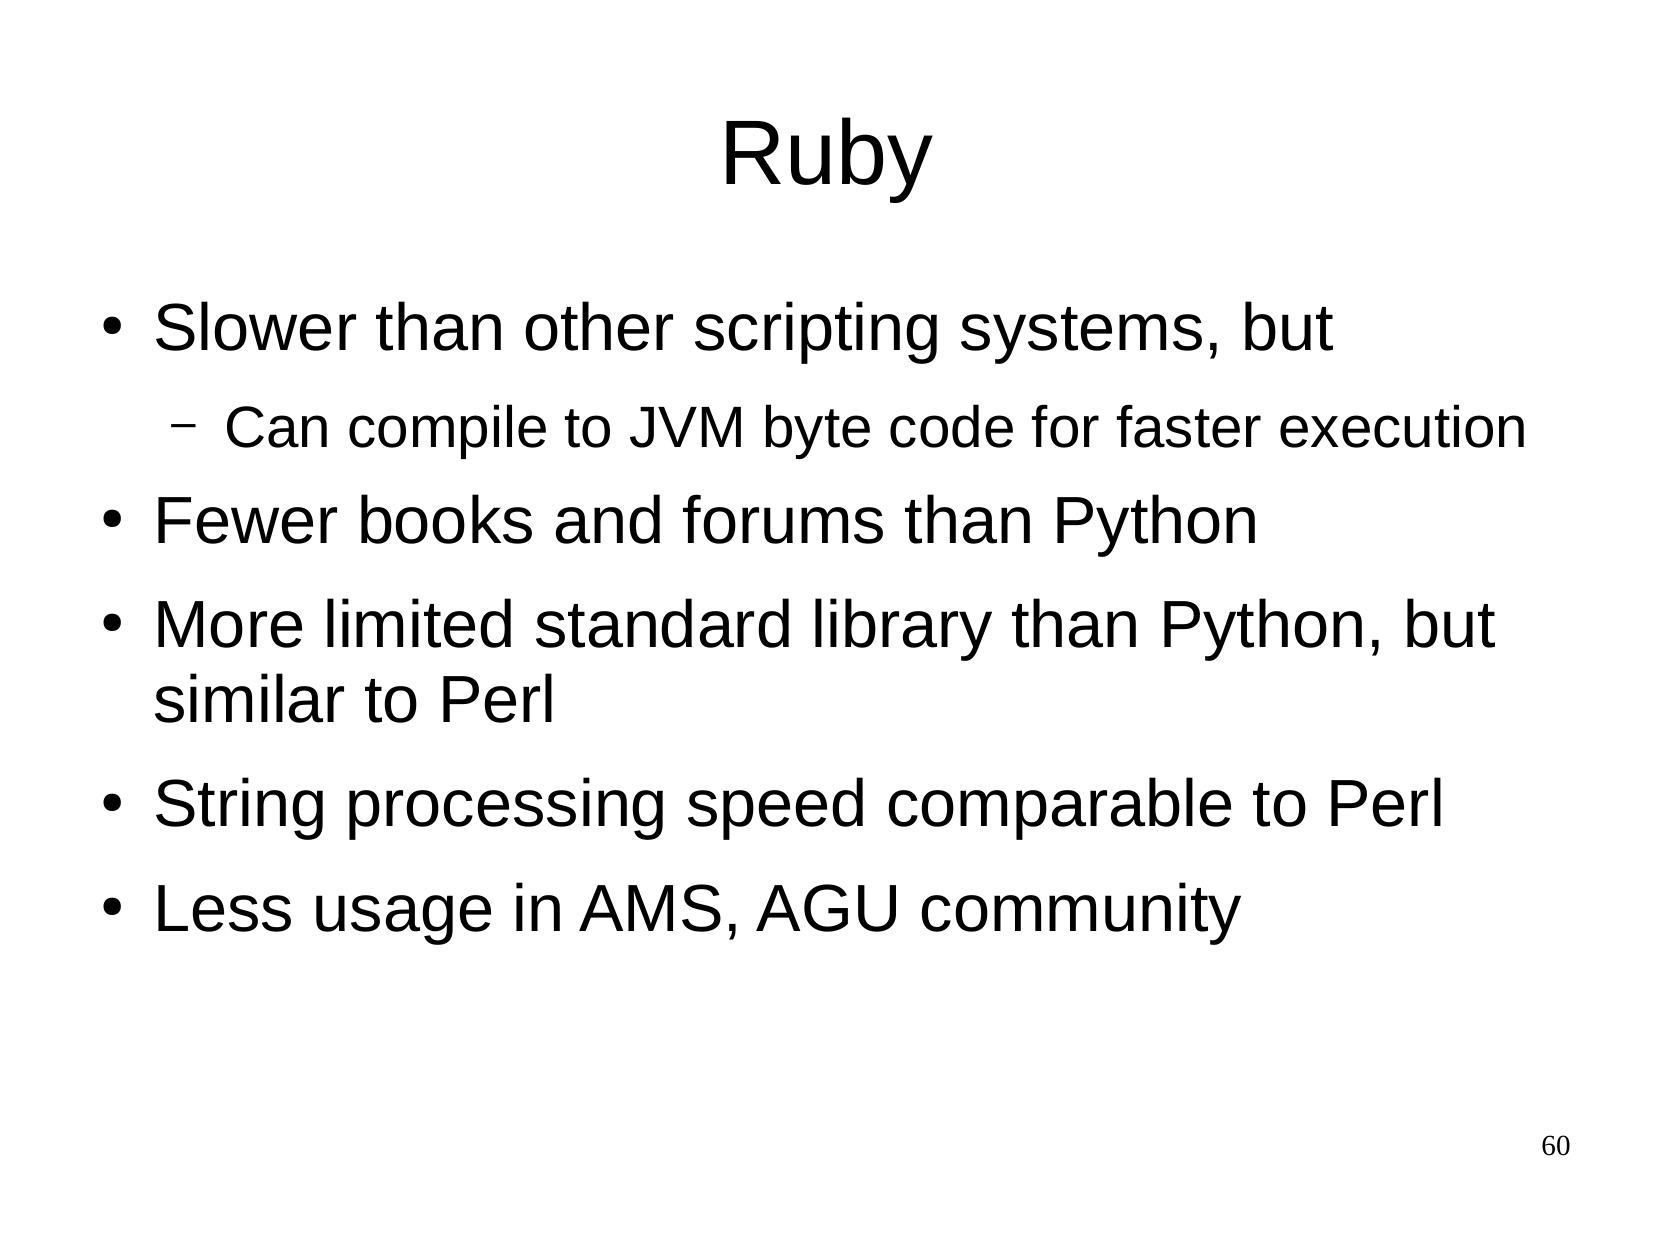

# Ruby
Slower than other scripting systems, but
Can compile to JVM byte code for faster execution
Fewer books and forums than Python
More limited standard library than Python, but similar to Perl
String processing speed comparable to Perl
Less usage in AMS, AGU community
60